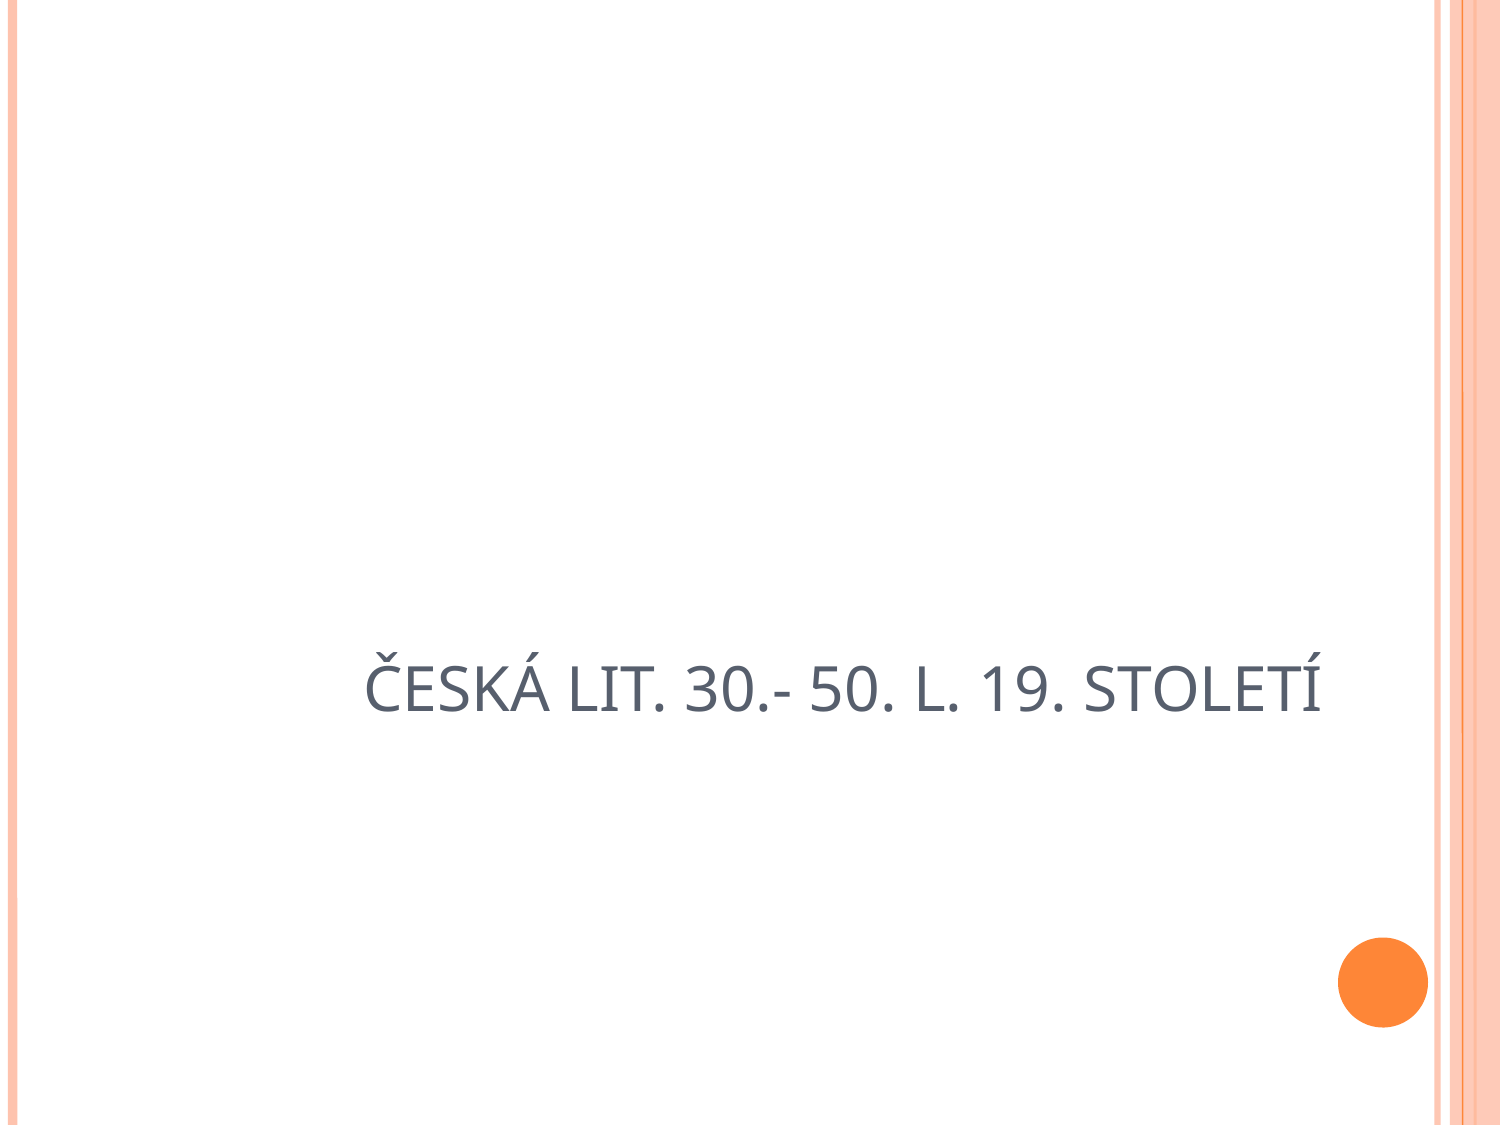

# Česká lit. 30.- 50. l. 19. století